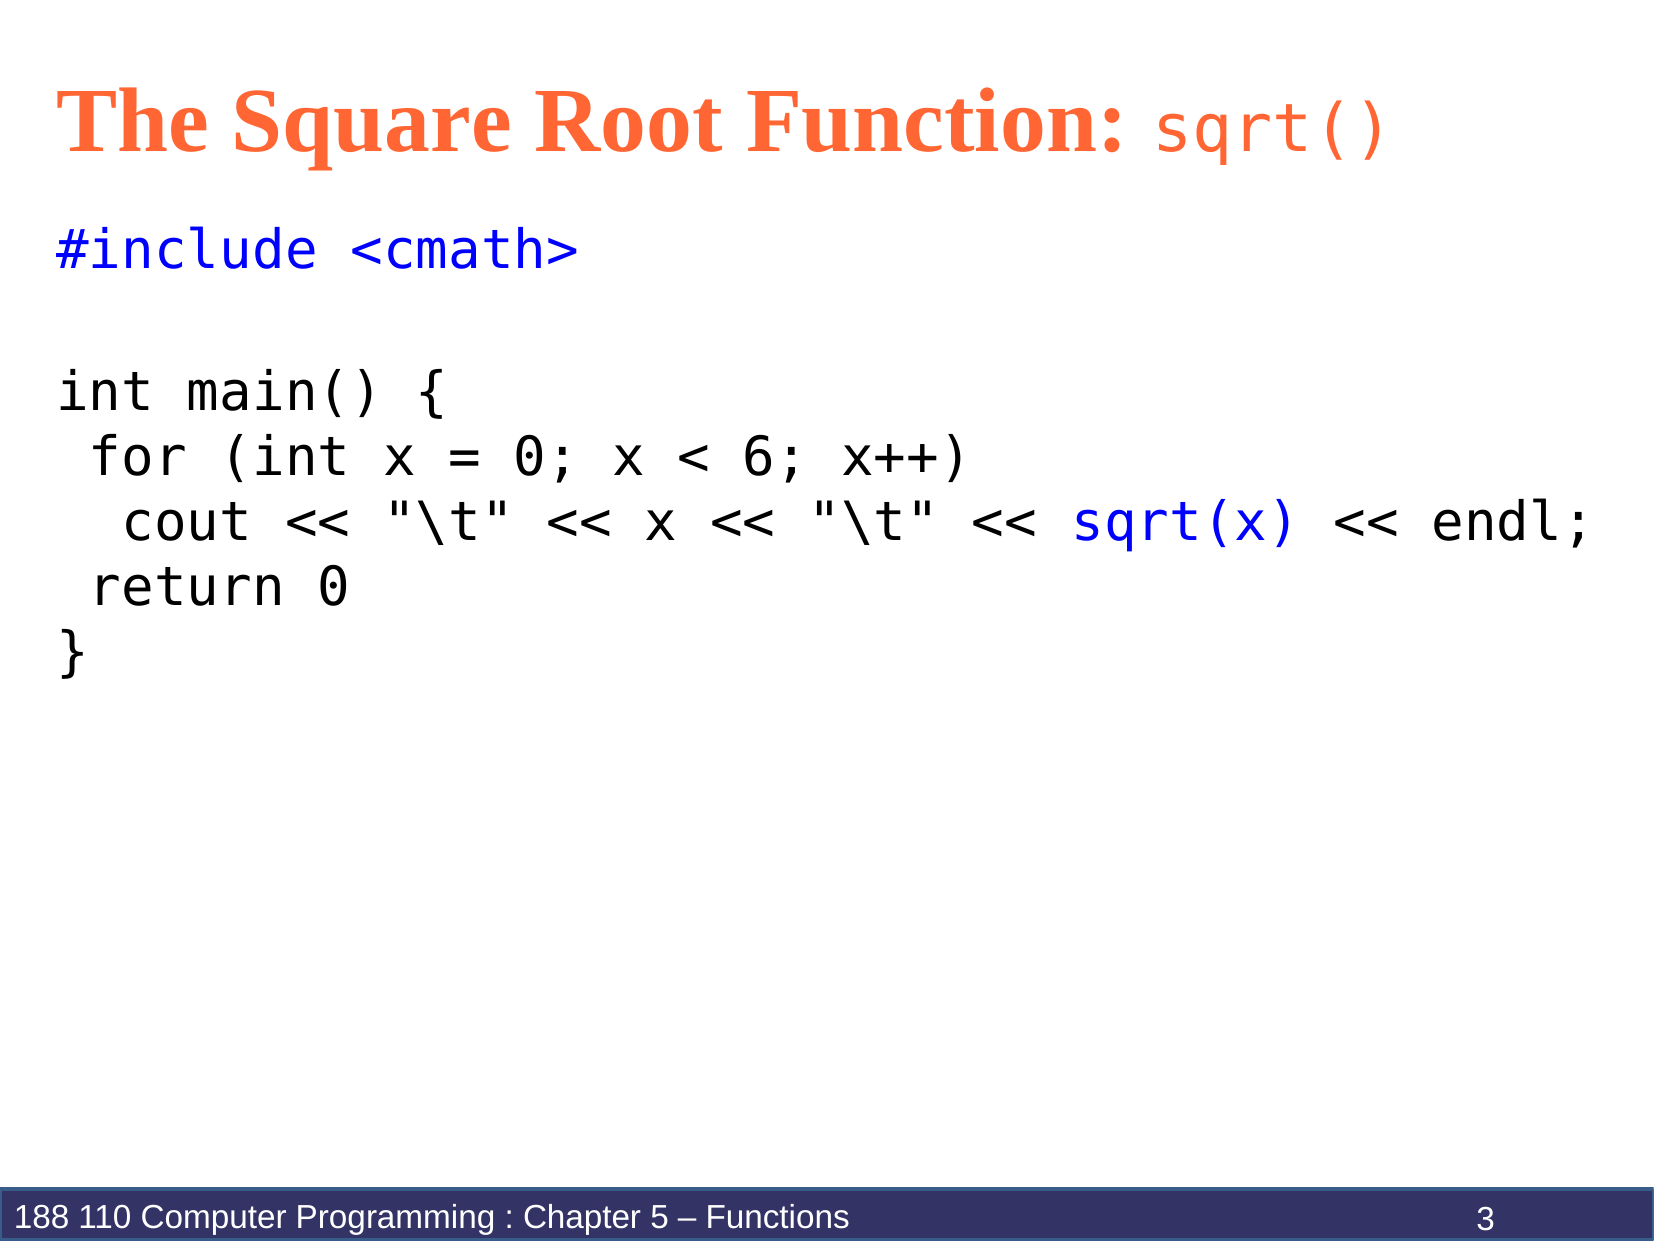

# The Square Root Function: sqrt()
#include <cmath>
int main() {
 for (int x = 0; x < 6; x++)
 cout << "\t" << x << "\t" << sqrt(x) << endl;
 return 0
}